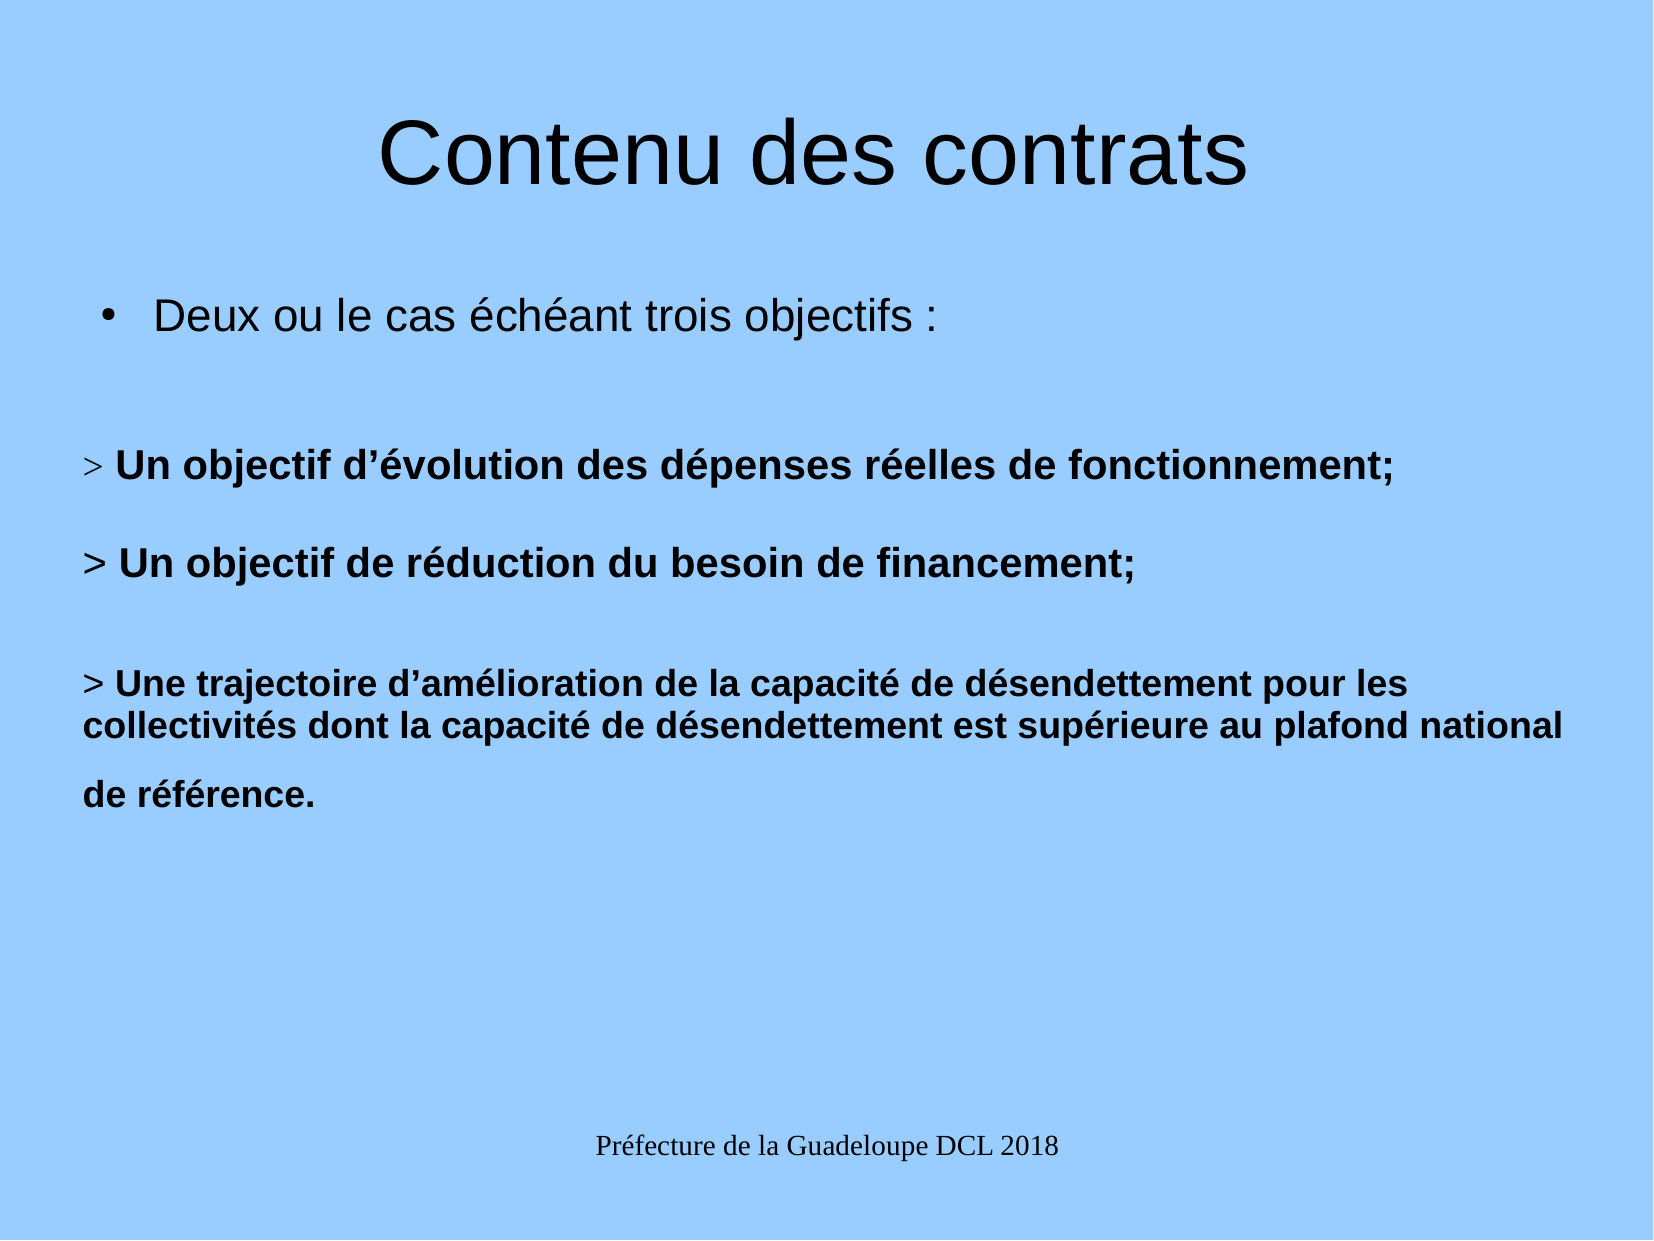

# Contenu des contrats
Deux ou le cas échéant trois objectifs :
> Un objectif d’évolution des dépenses réelles de fonctionnement;
> Un objectif de réduction du besoin de financement;
> Une trajectoire d’amélioration de la capacité de désendettement pour les collectivités dont la capacité de désendettement est supérieure au plafond national de référence.
Préfecture de la Guadeloupe DCL 2018